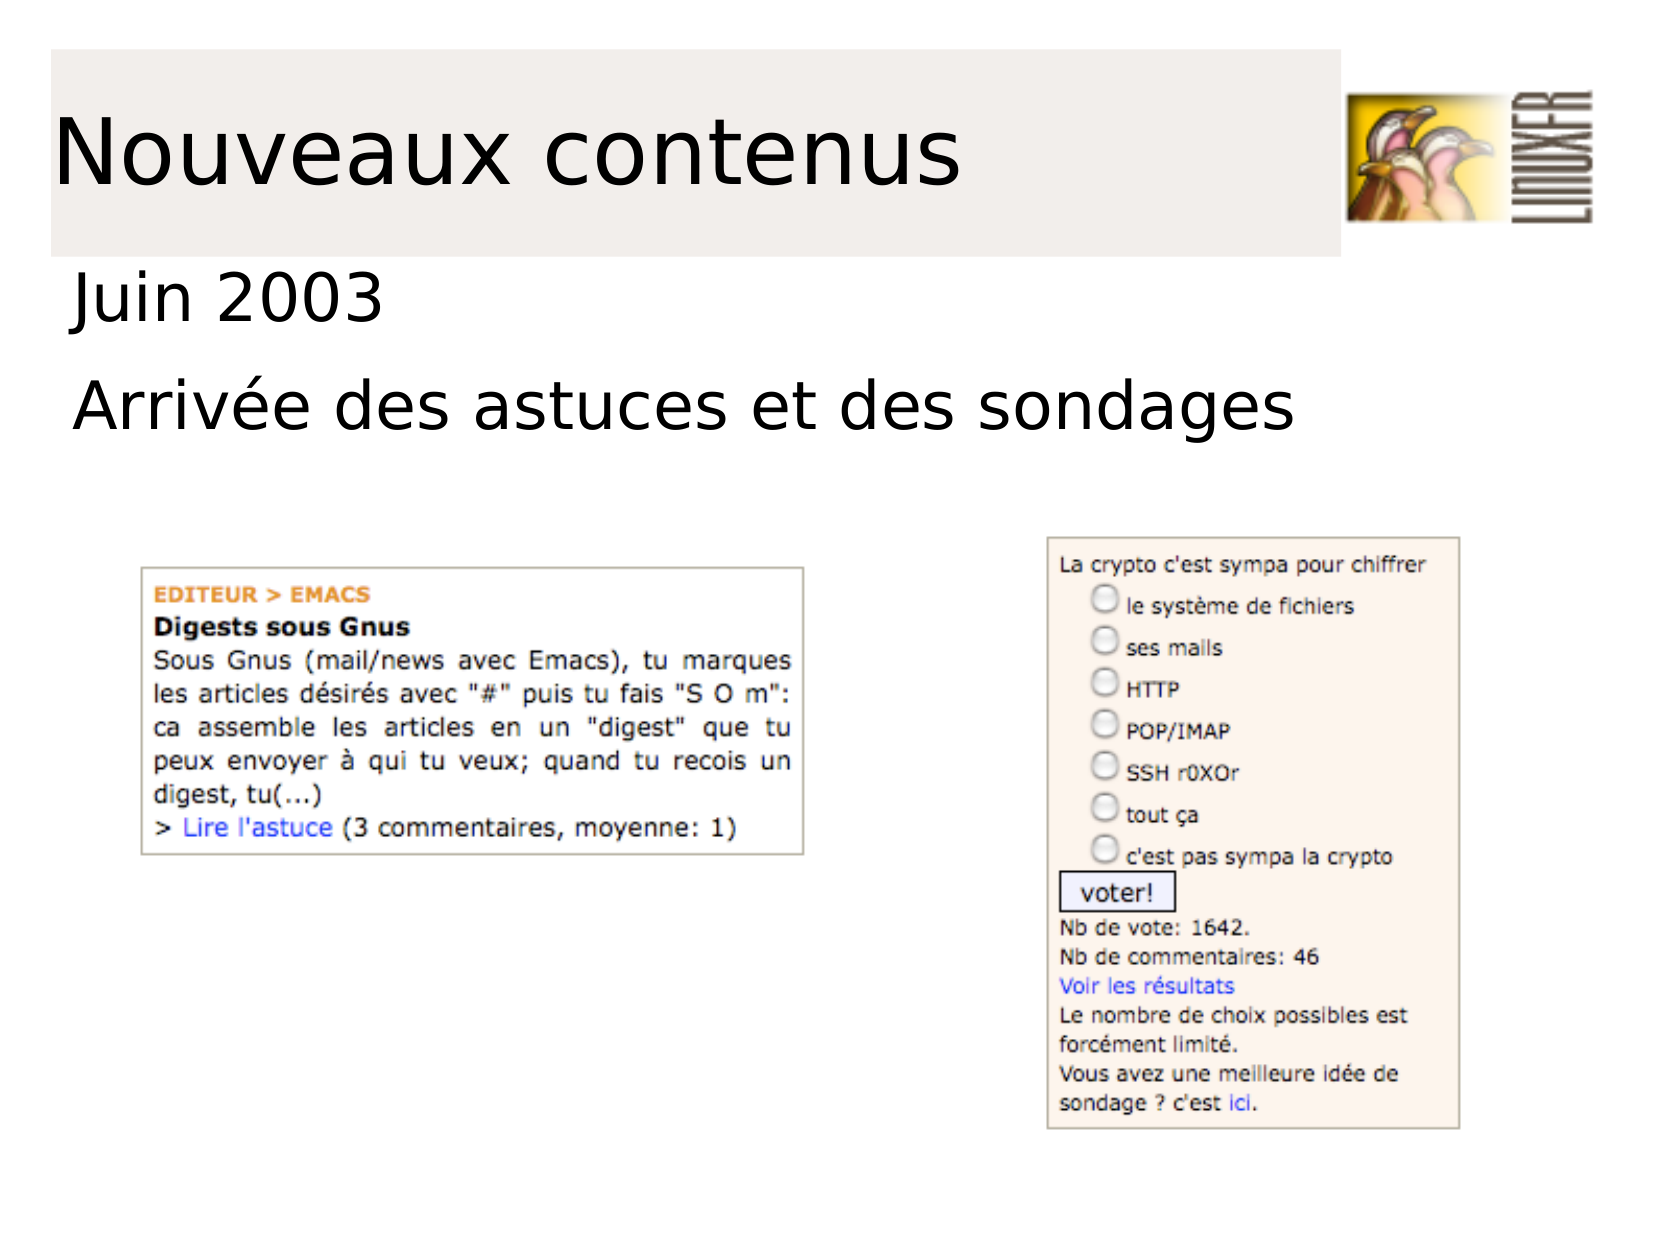

# Nouveaux contenus
Juin 2003
Arrivée des astuces et des sondages